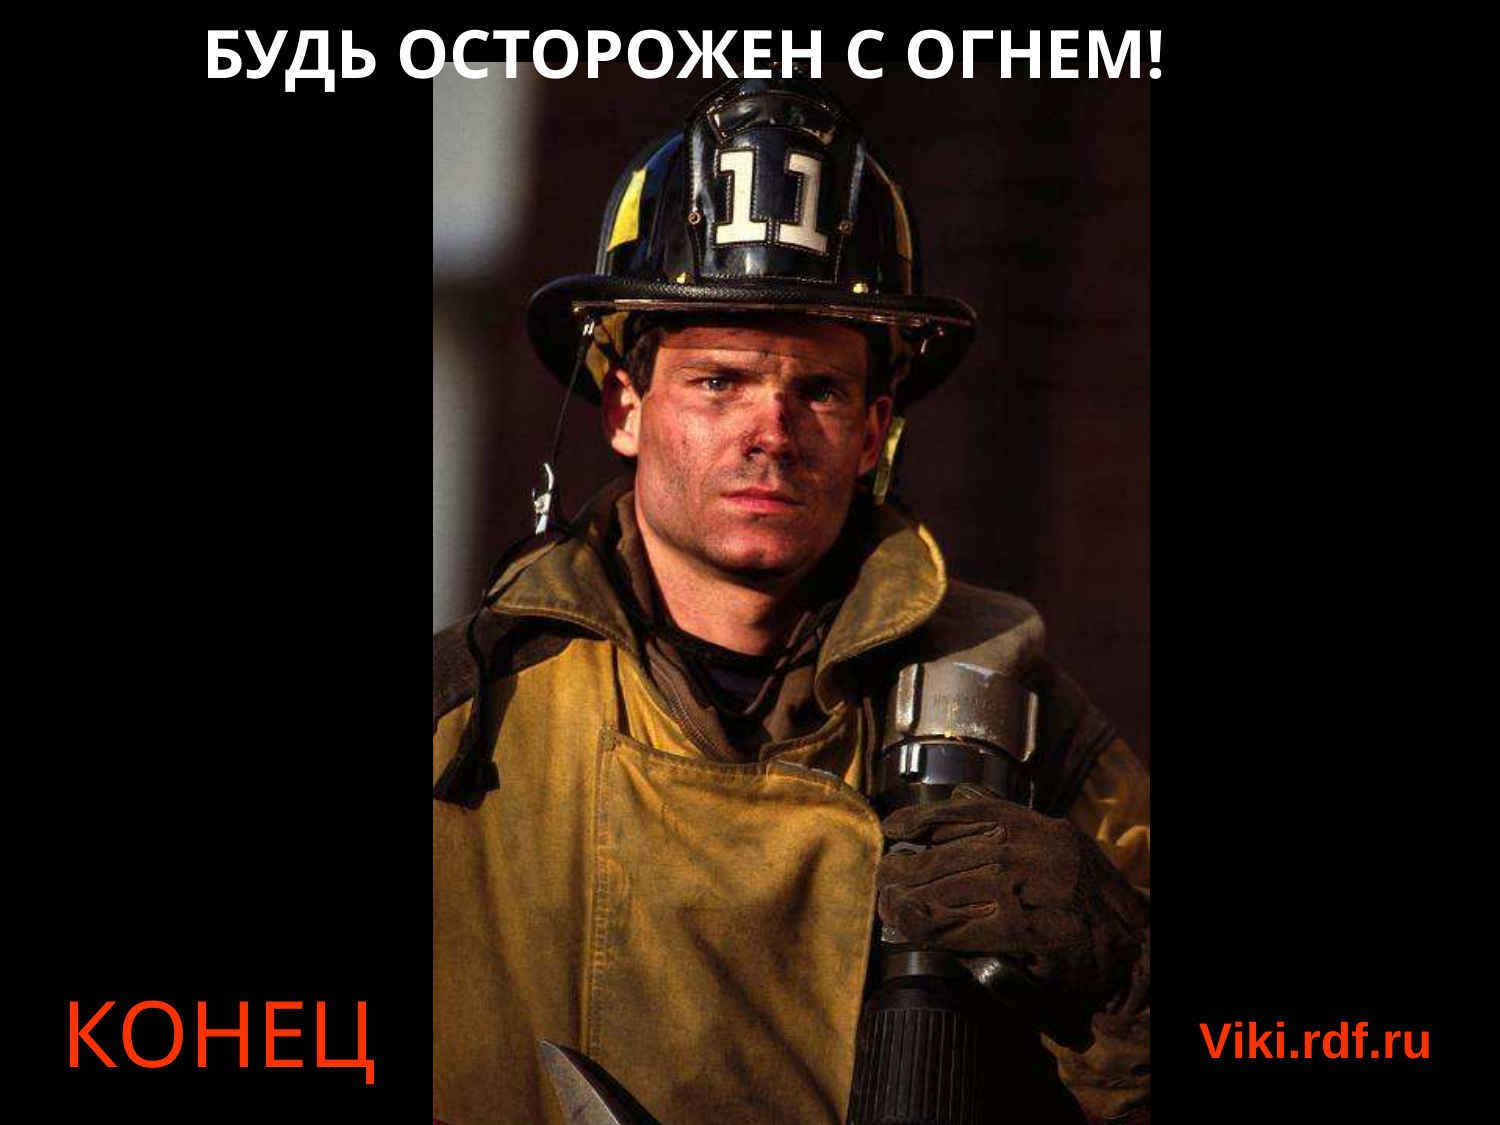

БУДЬ ОСТОРОЖЕН С ОГНЕМ!
# КОНЕЦ
Viki.rdf.ru